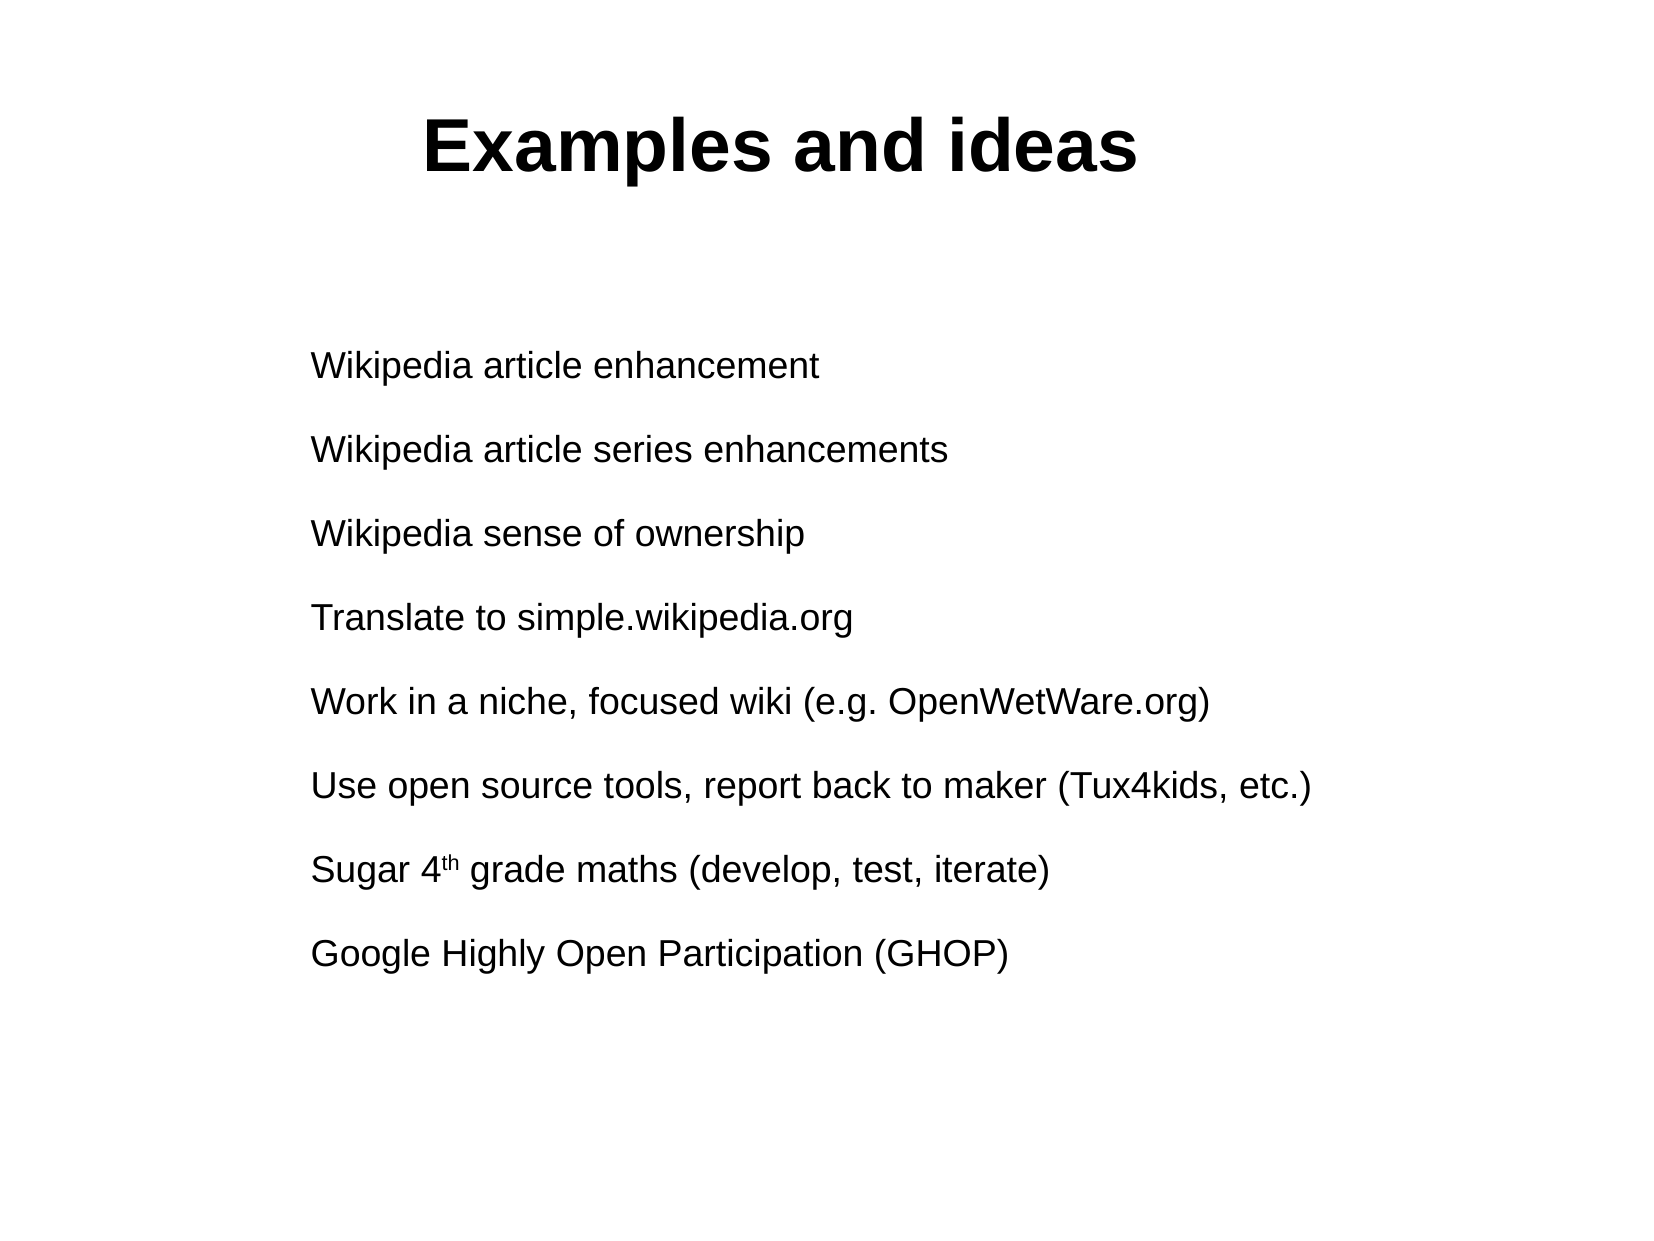

Examples and ideas
Wikipedia article enhancement
Wikipedia article series enhancements
Wikipedia sense of ownership
Translate to simple.wikipedia.org
Work in a niche, focused wiki (e.g. OpenWetWare.org)
Use open source tools, report back to maker (Tux4kids, etc.)
Sugar 4th grade maths (develop, test, iterate)
Google Highly Open Participation (GHOP)